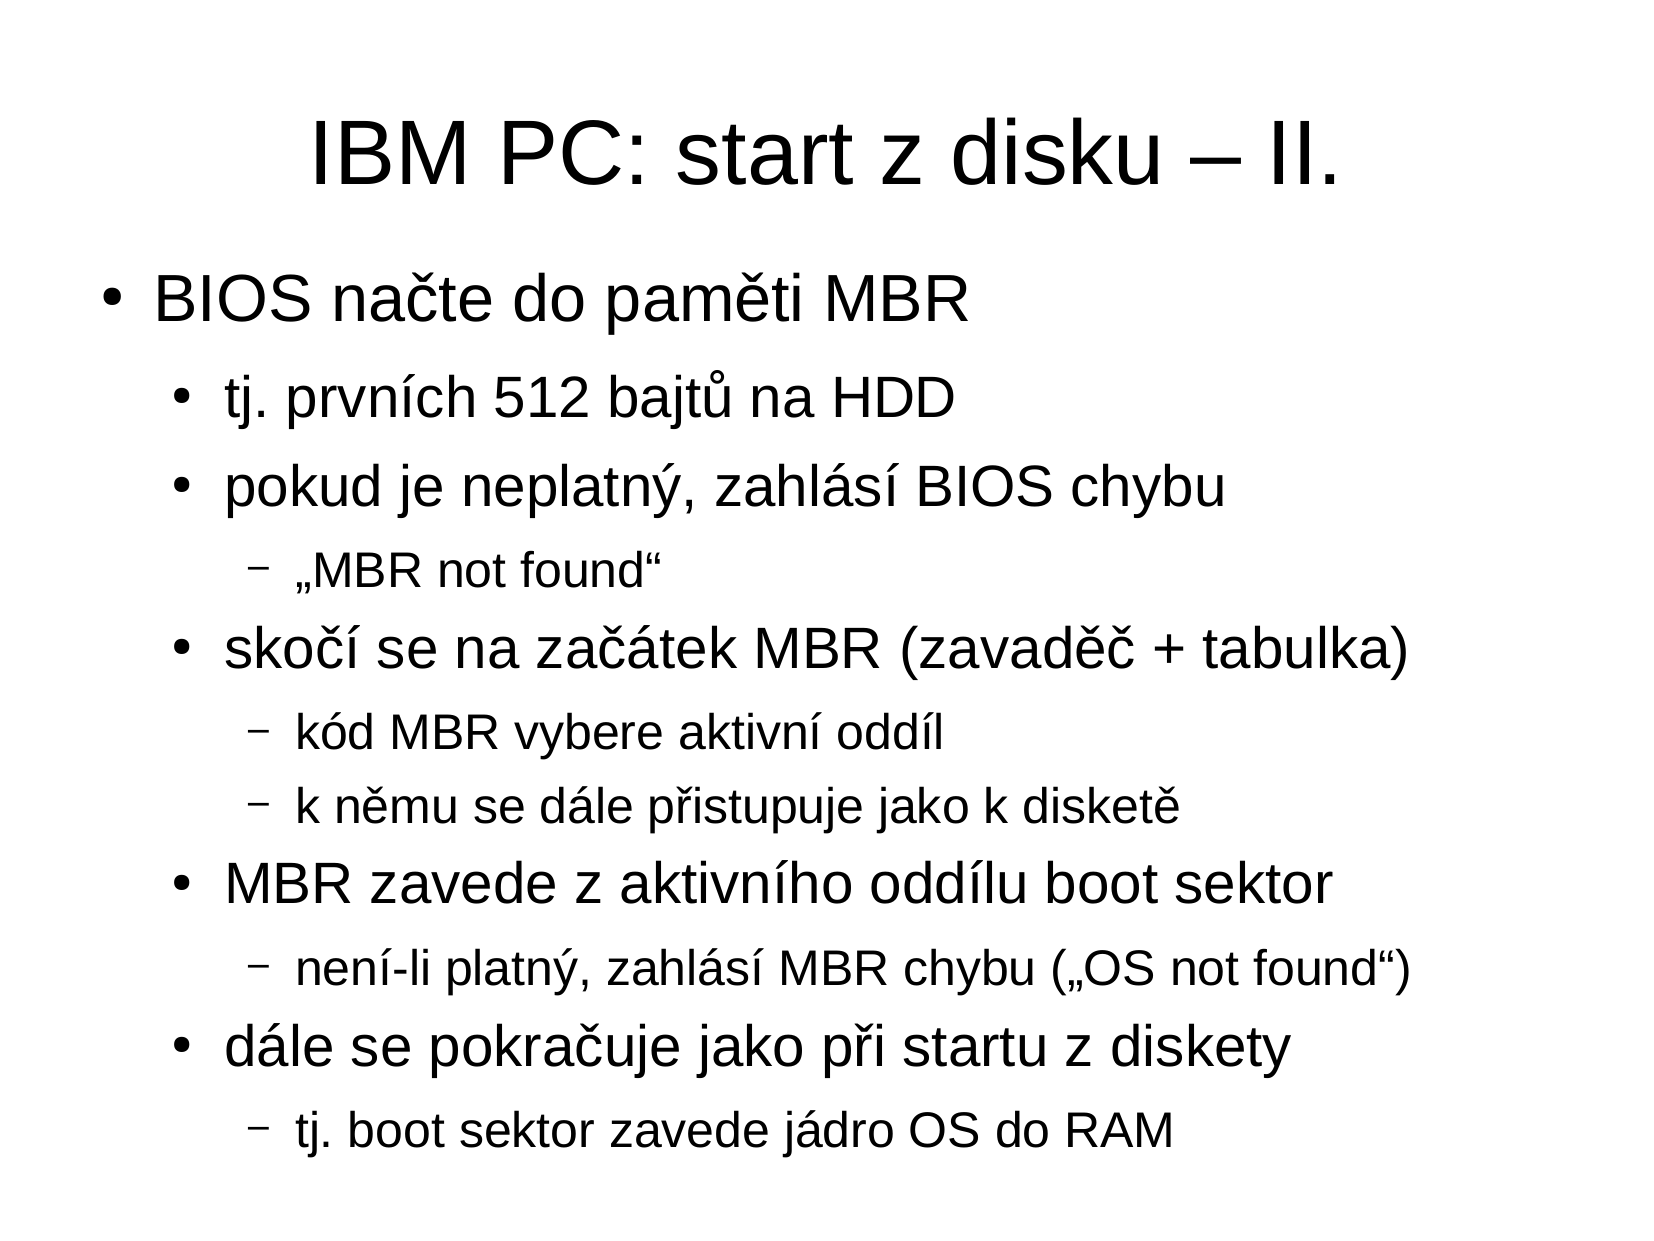

# IBM PC: start z disku – II.
BIOS načte do paměti MBR
tj. prvních 512 bajtů na HDD
pokud je neplatný, zahlásí BIOS chybu
„MBR not found“
skočí se na začátek MBR (zavaděč + tabulka)
kód MBR vybere aktivní oddíl
k němu se dále přistupuje jako k disketě
MBR zavede z aktivního oddílu boot sektor
není-li platný, zahlásí MBR chybu („OS not found“)
dále se pokračuje jako při startu z diskety
tj. boot sektor zavede jádro OS do RAM